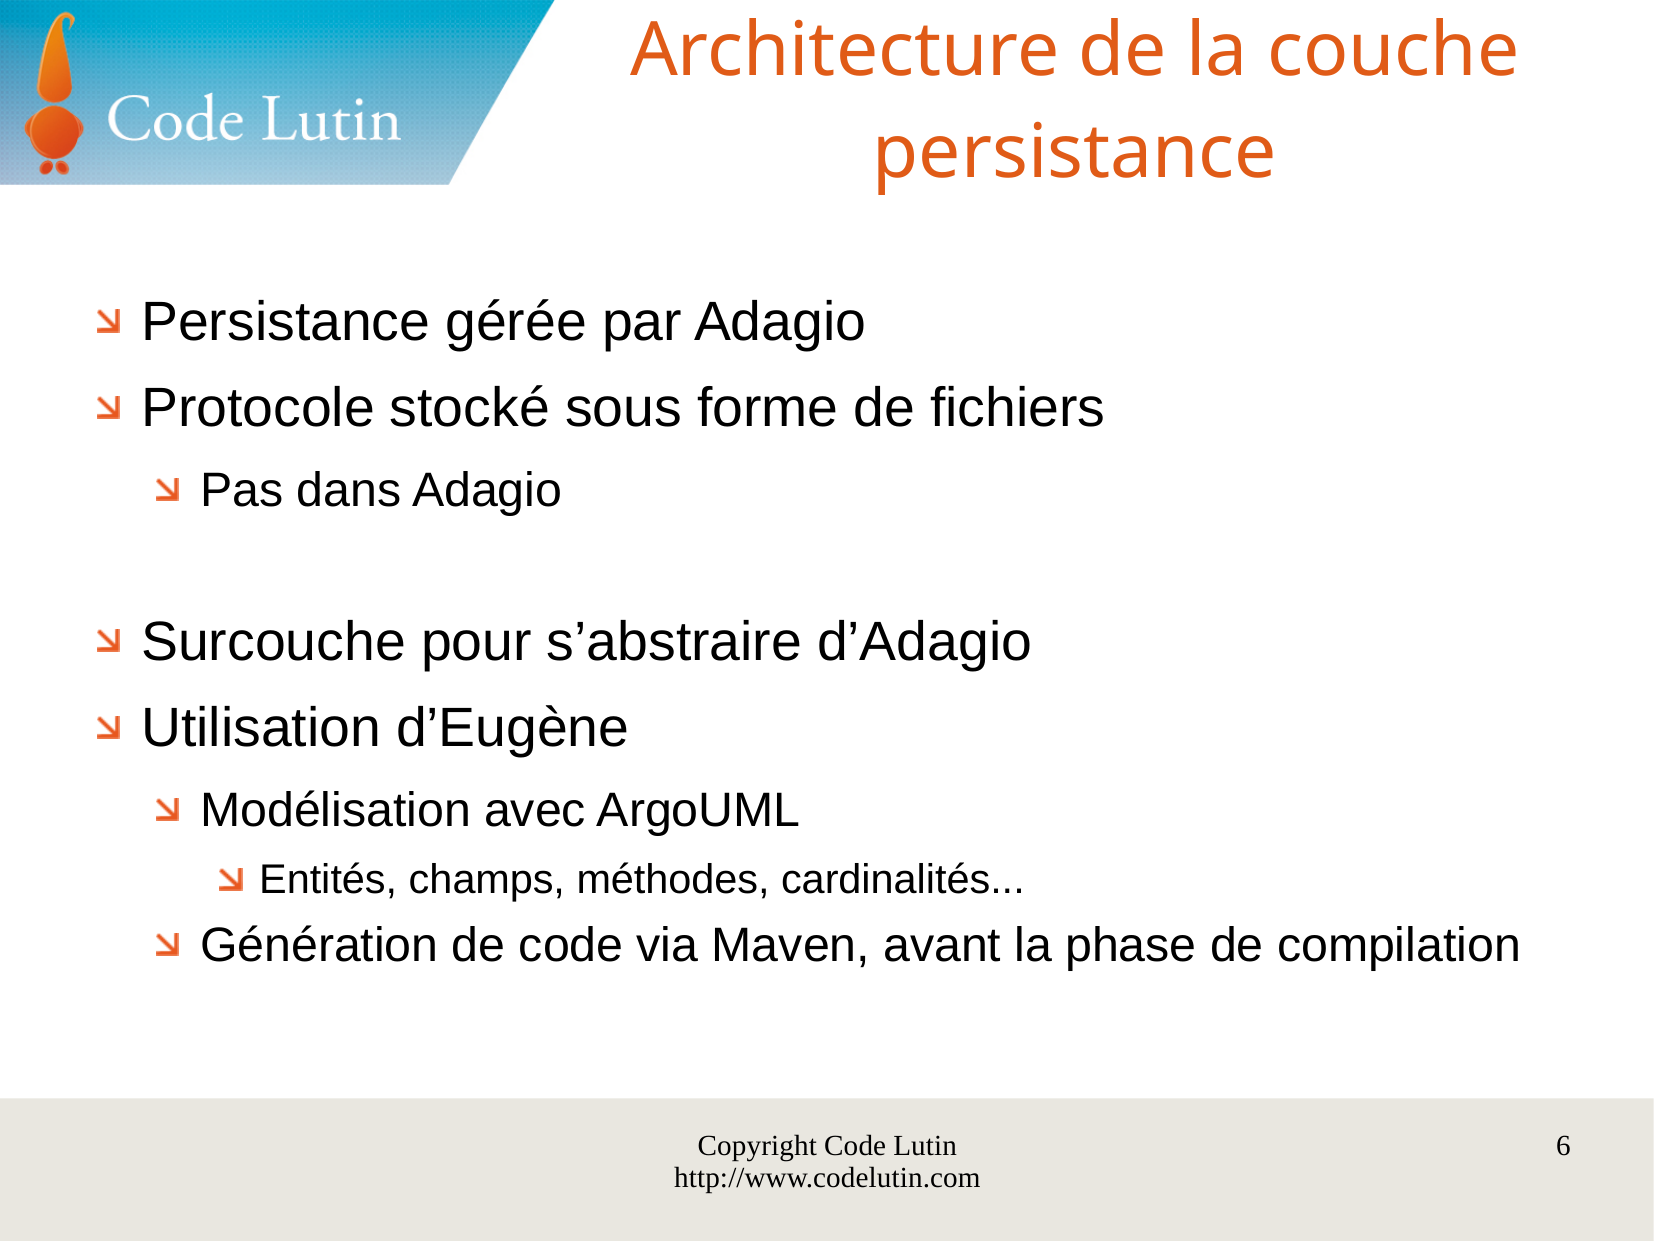

# Architecture de la couche persistance
Persistance gérée par Adagio
Protocole stocké sous forme de fichiers
Pas dans Adagio
Surcouche pour s’abstraire d’Adagio
Utilisation d’Eugène
Modélisation avec ArgoUML
Entités, champs, méthodes, cardinalités...
Génération de code via Maven, avant la phase de compilation
6